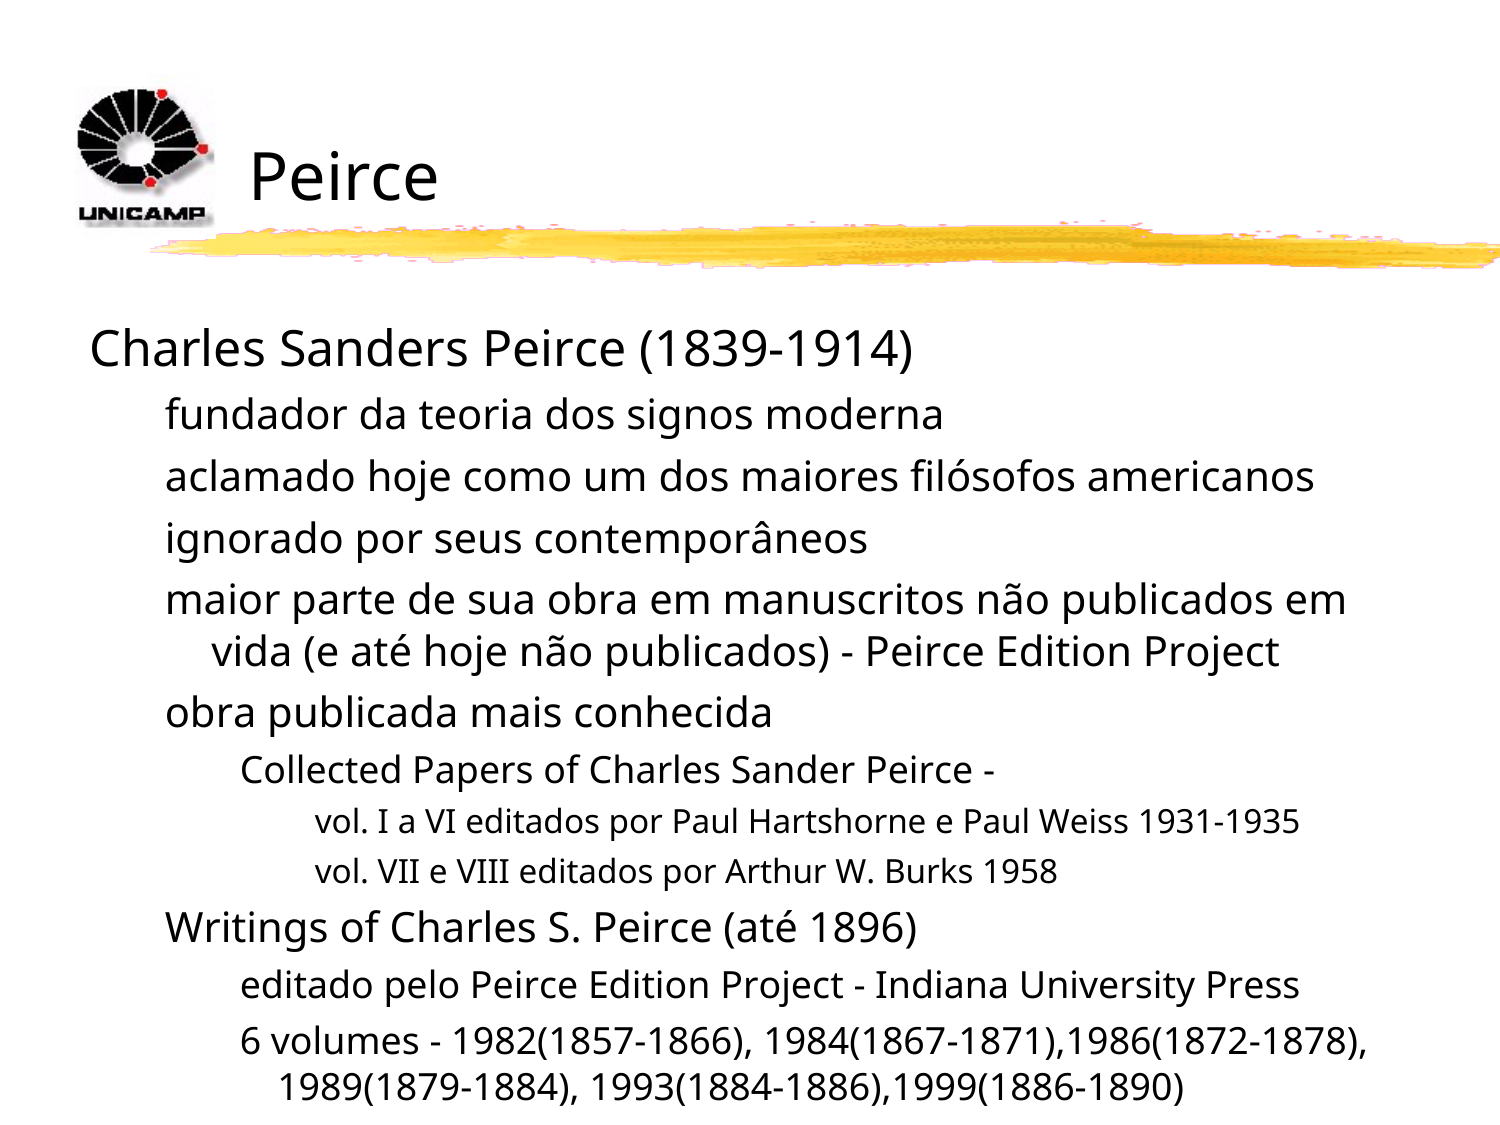

# Peirce
Charles Sanders Peirce (1839-1914)
fundador da teoria dos signos moderna
aclamado hoje como um dos maiores filósofos americanos
ignorado por seus contemporâneos
maior parte de sua obra em manuscritos não publicados em vida (e até hoje não publicados) - Peirce Edition Project
obra publicada mais conhecida
Collected Papers of Charles Sander Peirce -
vol. I a VI editados por Paul Hartshorne e Paul Weiss 1931-1935
vol. VII e VIII editados por Arthur W. Burks 1958
Writings of Charles S. Peirce (até 1896)
editado pelo Peirce Edition Project - Indiana University Press
6 volumes - 1982(1857-1866), 1984(1867-1871),1986(1872-1878), 1989(1879-1884), 1993(1884-1886),1999(1886-1890)